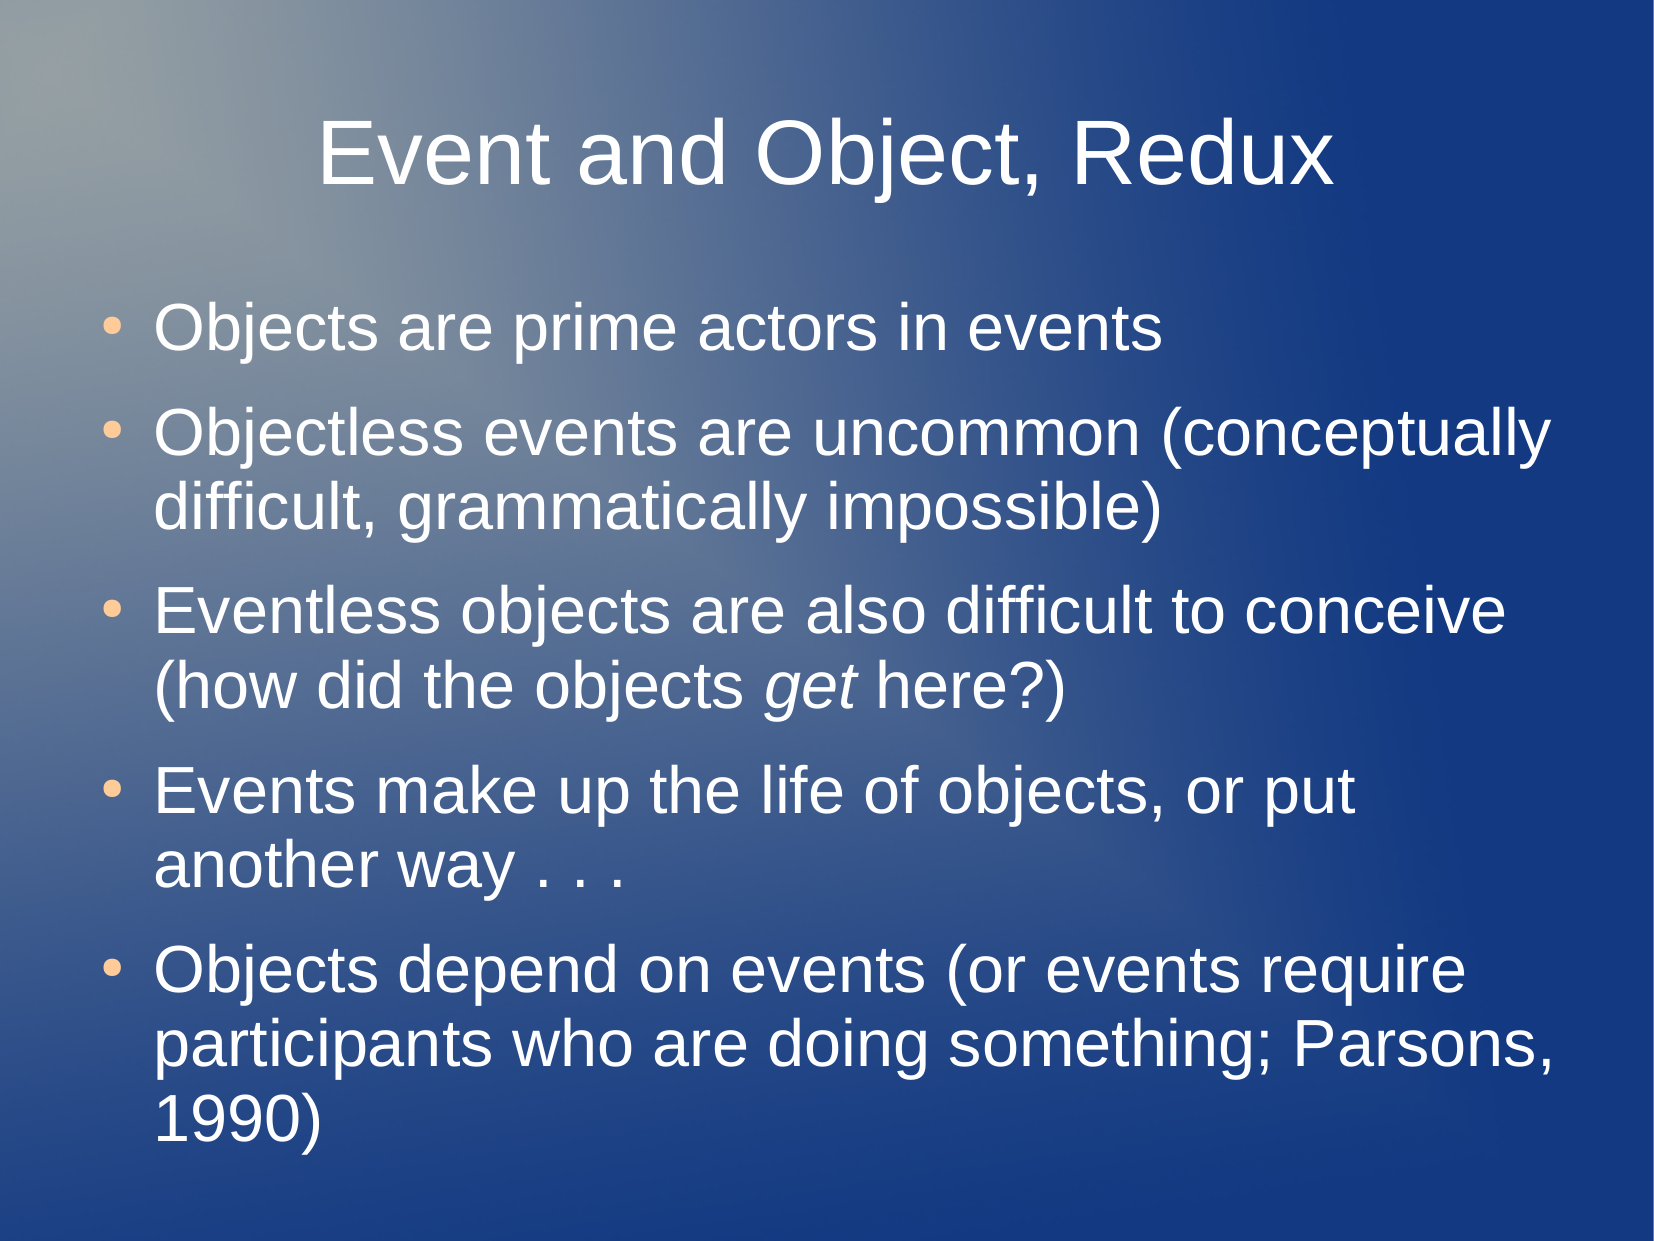

# Event and Object, Redux
Objects are prime actors in events
Objectless events are uncommon (conceptually difficult, grammatically impossible)
Eventless objects are also difficult to conceive (how did the objects get here?)
Events make up the life of objects, or put another way . . .
Objects depend on events (or events require participants who are doing something; Parsons, 1990)